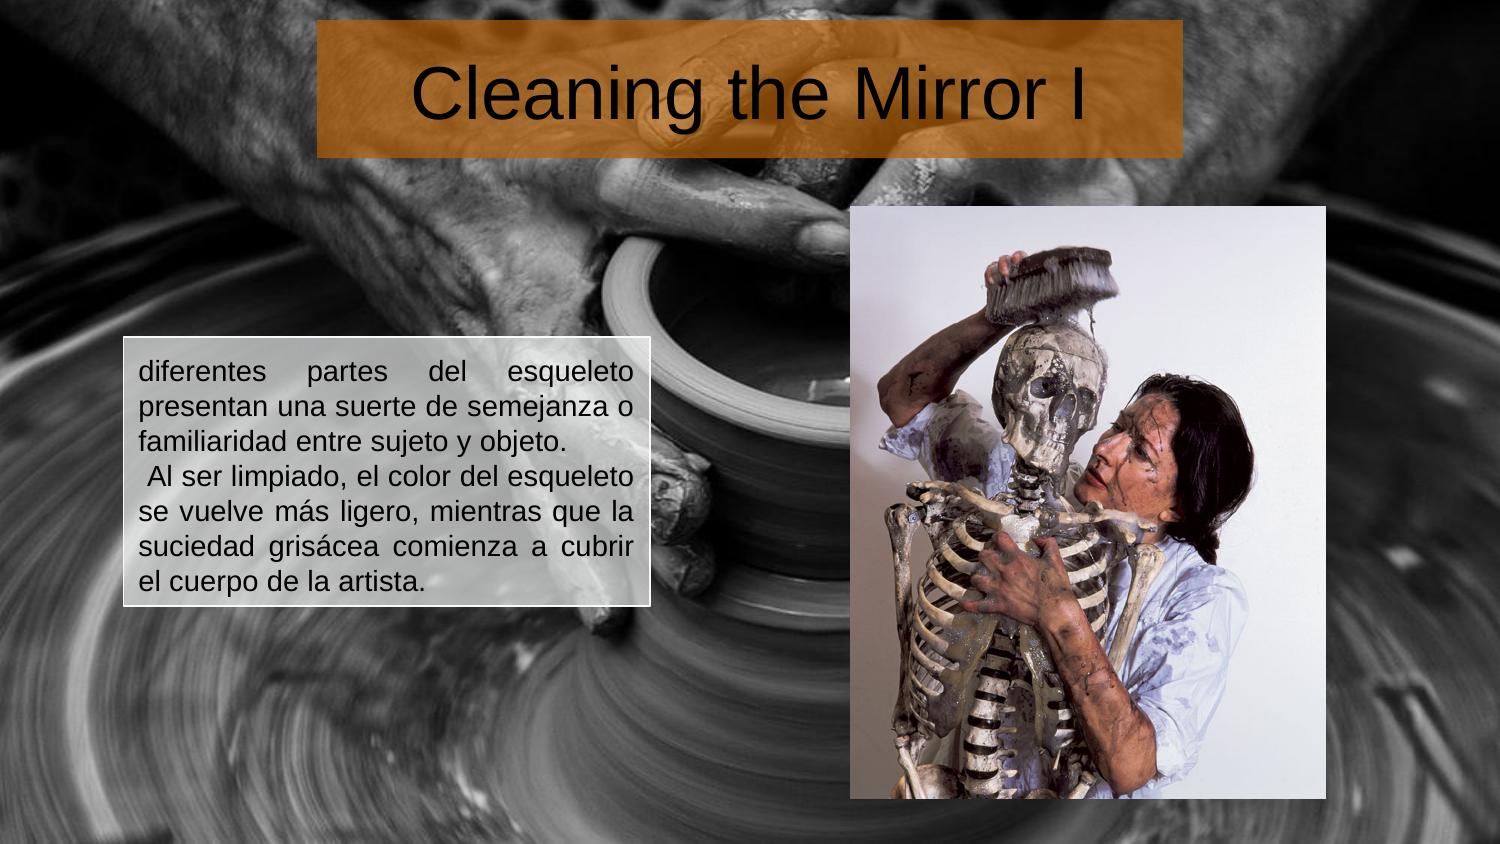

# Cleaning the Mirror I
diferentes partes del esqueleto presentan una suerte de semejanza o familiaridad entre sujeto y objeto.
 Al ser limpiado, el color del esqueleto se vuelve más ligero, mientras que la suciedad grisácea comienza a cubrir el cuerpo de la artista.